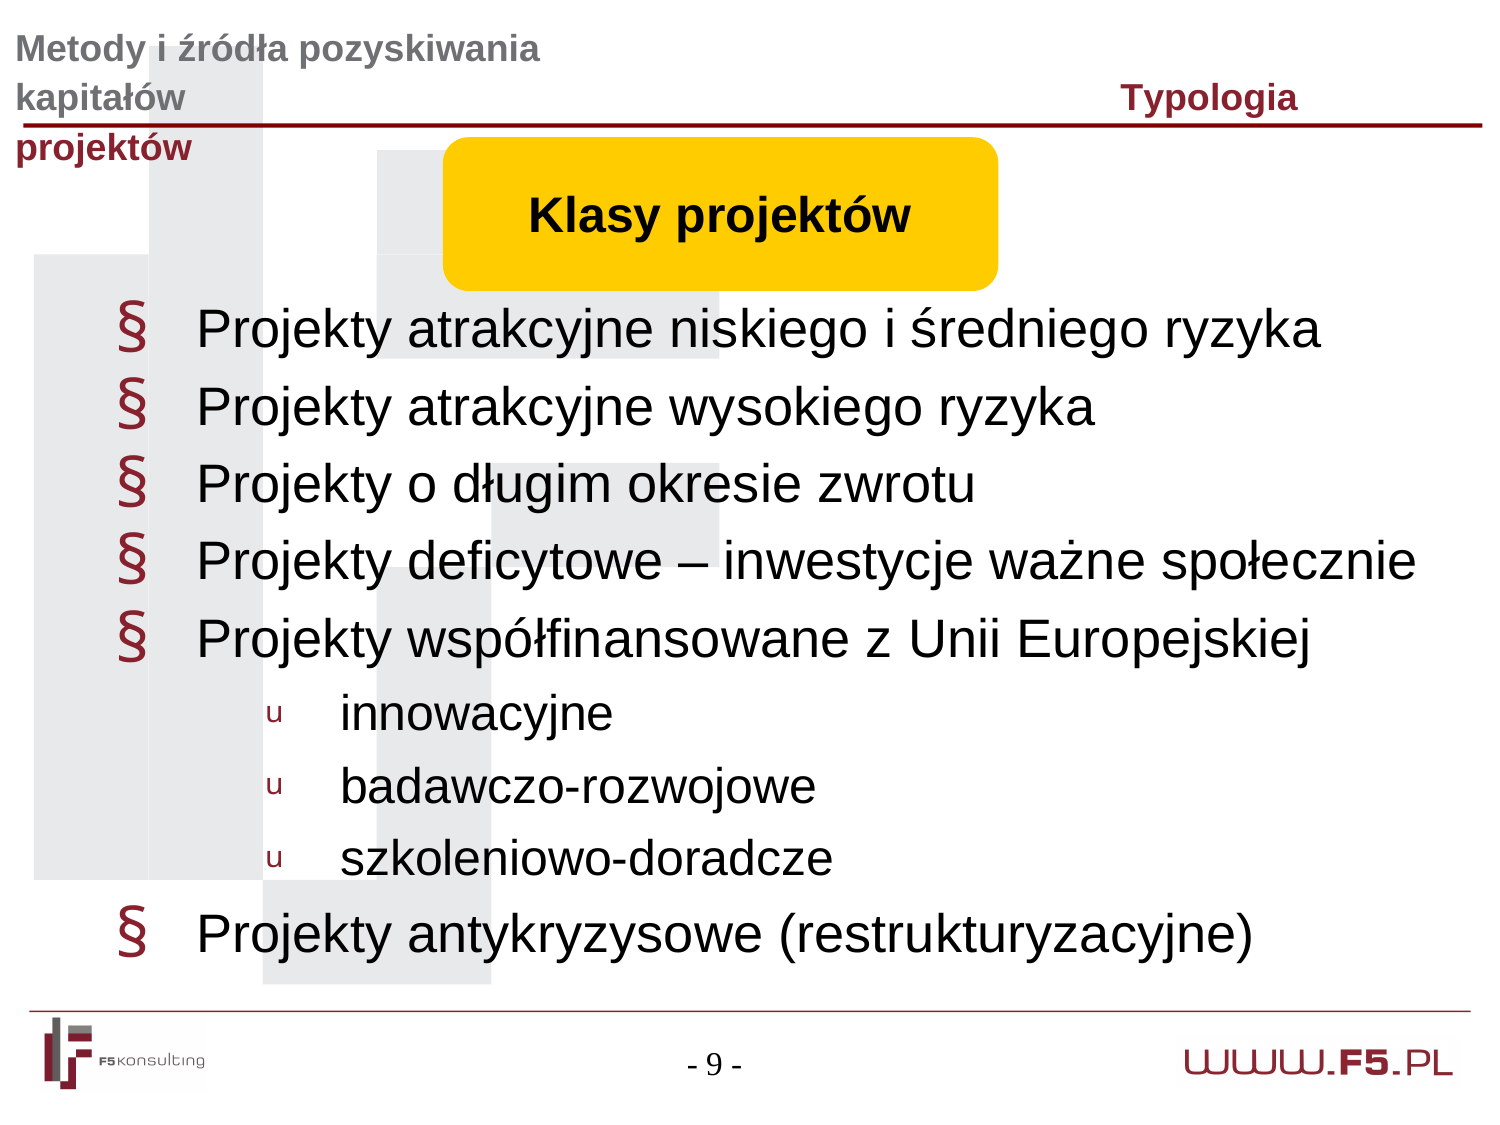

# Metody i źródła pozyskiwania kapitałów Typologia projektów
Klasy projektów
Projekty atrakcyjne niskiego i średniego ryzyka
Projekty atrakcyjne wysokiego ryzyka
Projekty o długim okresie zwrotu
Projekty deficytowe – inwestycje ważne społecznie
Projekty współfinansowane z Unii Europejskiej
innowacyjne
badawczo-rozwojowe
szkoleniowo-doradcze
Projekty antykryzysowe (restrukturyzacyjne)